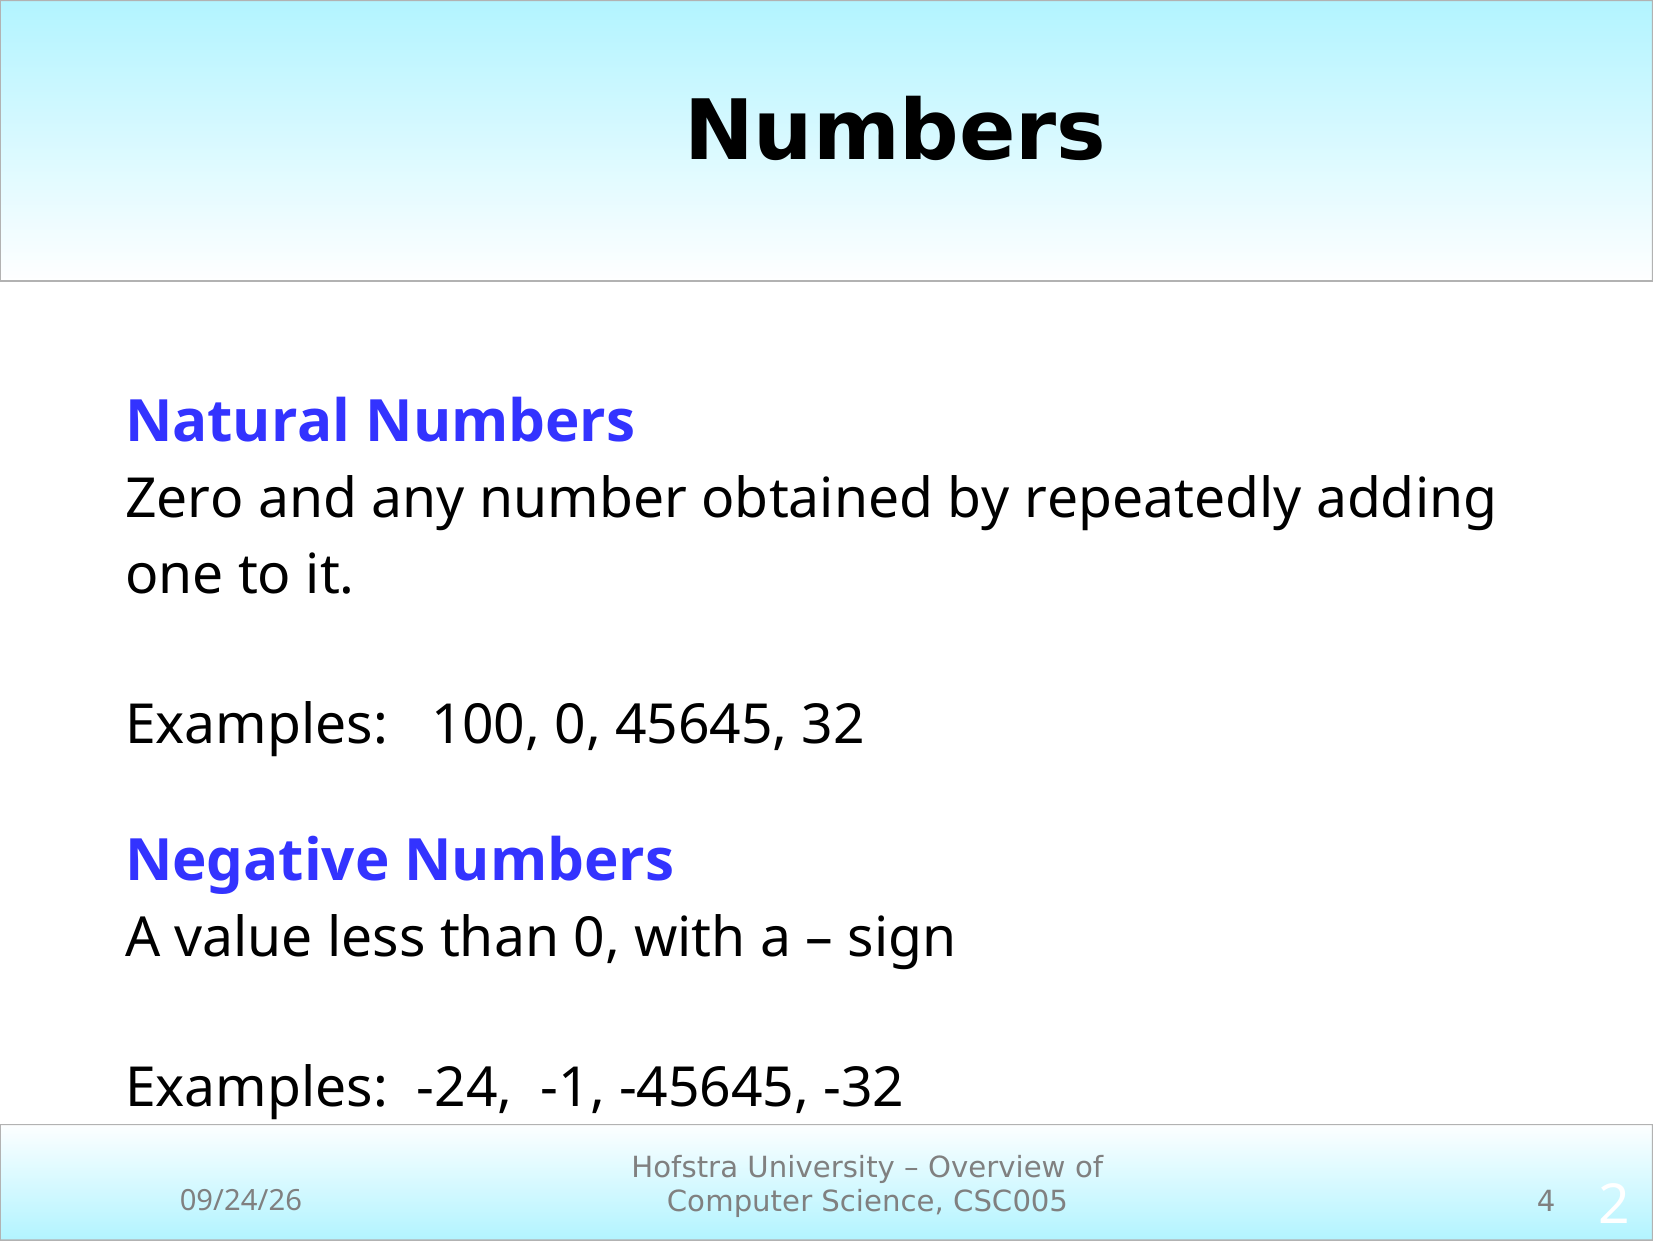

# Numbers
Natural Numbers
Zero and any number obtained by repeatedly adding one to it.
Examples: 100, 0, 45645, 32
Negative Numbers
A value less than 0, with a – sign
Examples: -24, -1, -45645, -32
4
2